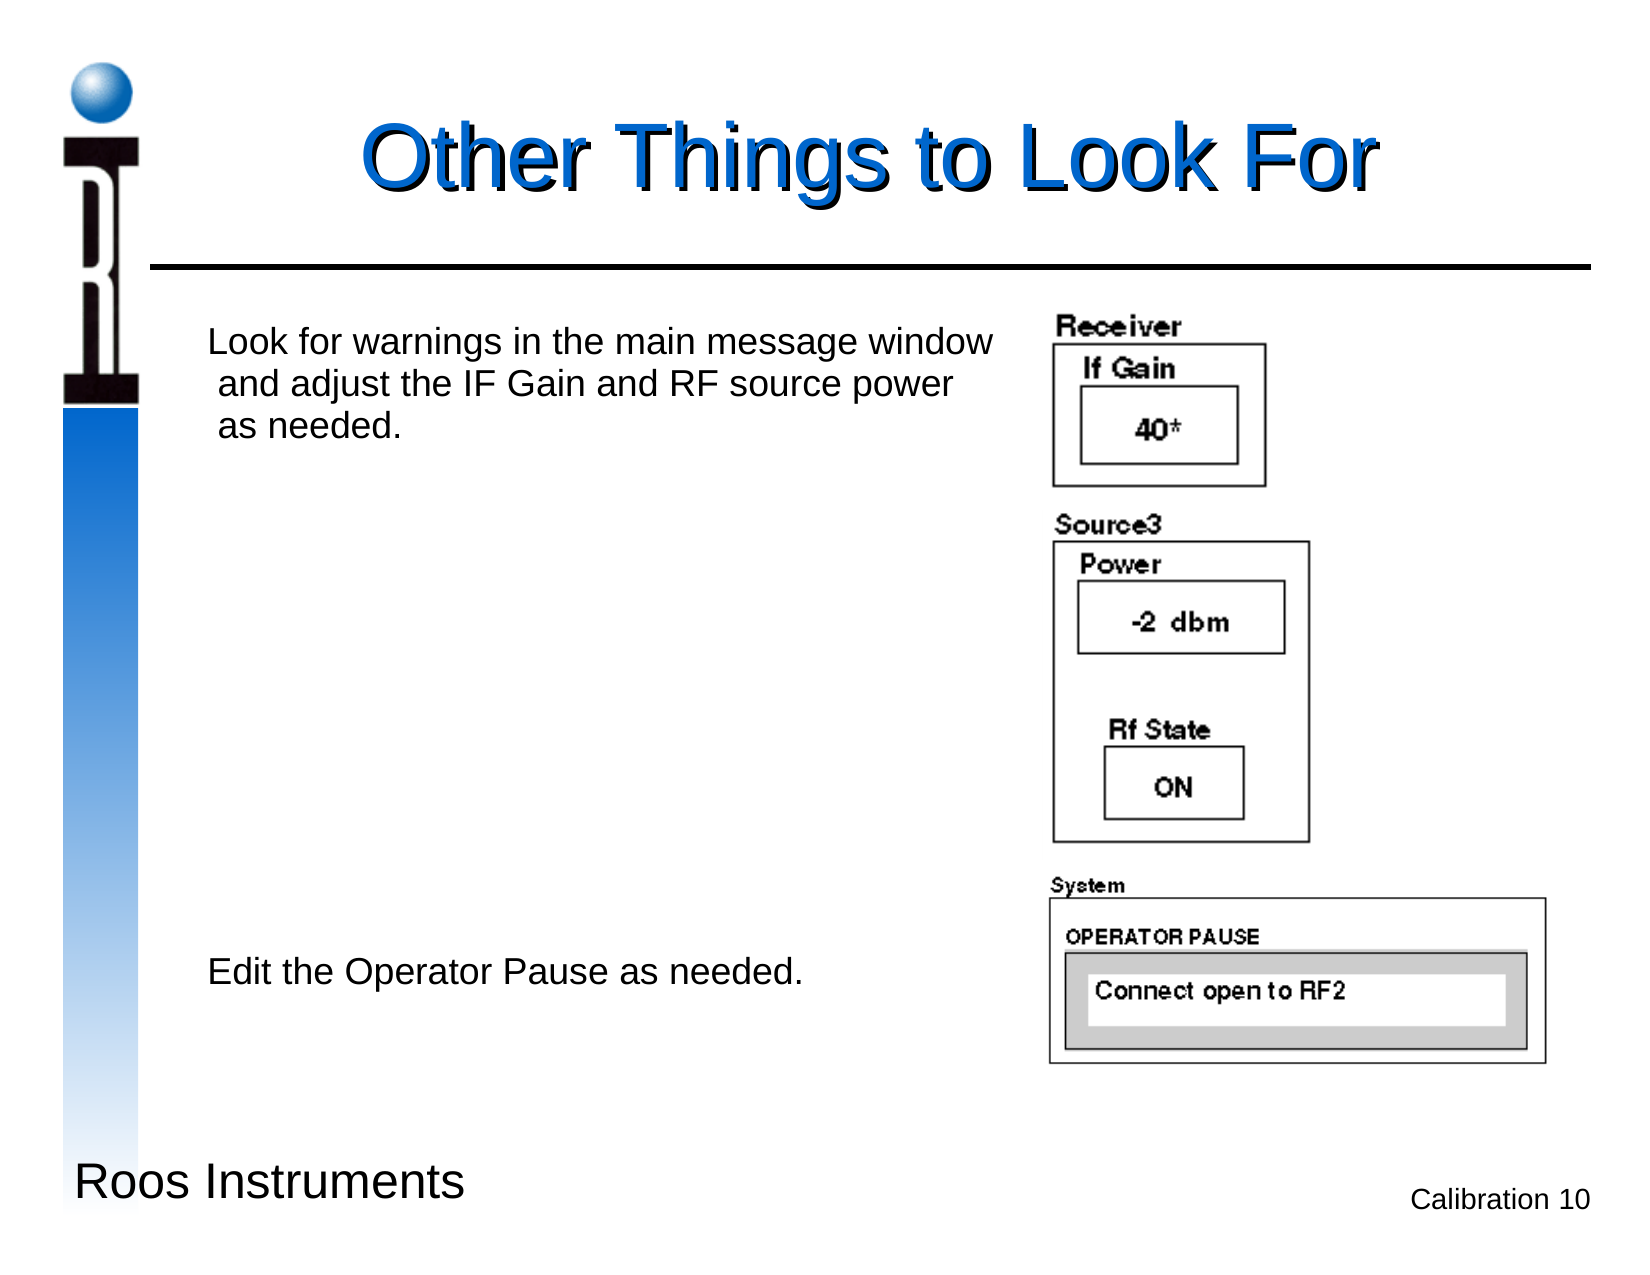

# Other Things to Look For
 Look for warnings in the main message window
 and adjust the IF Gain and RF source power
 as needed.
 Edit the Operator Pause as needed.
10